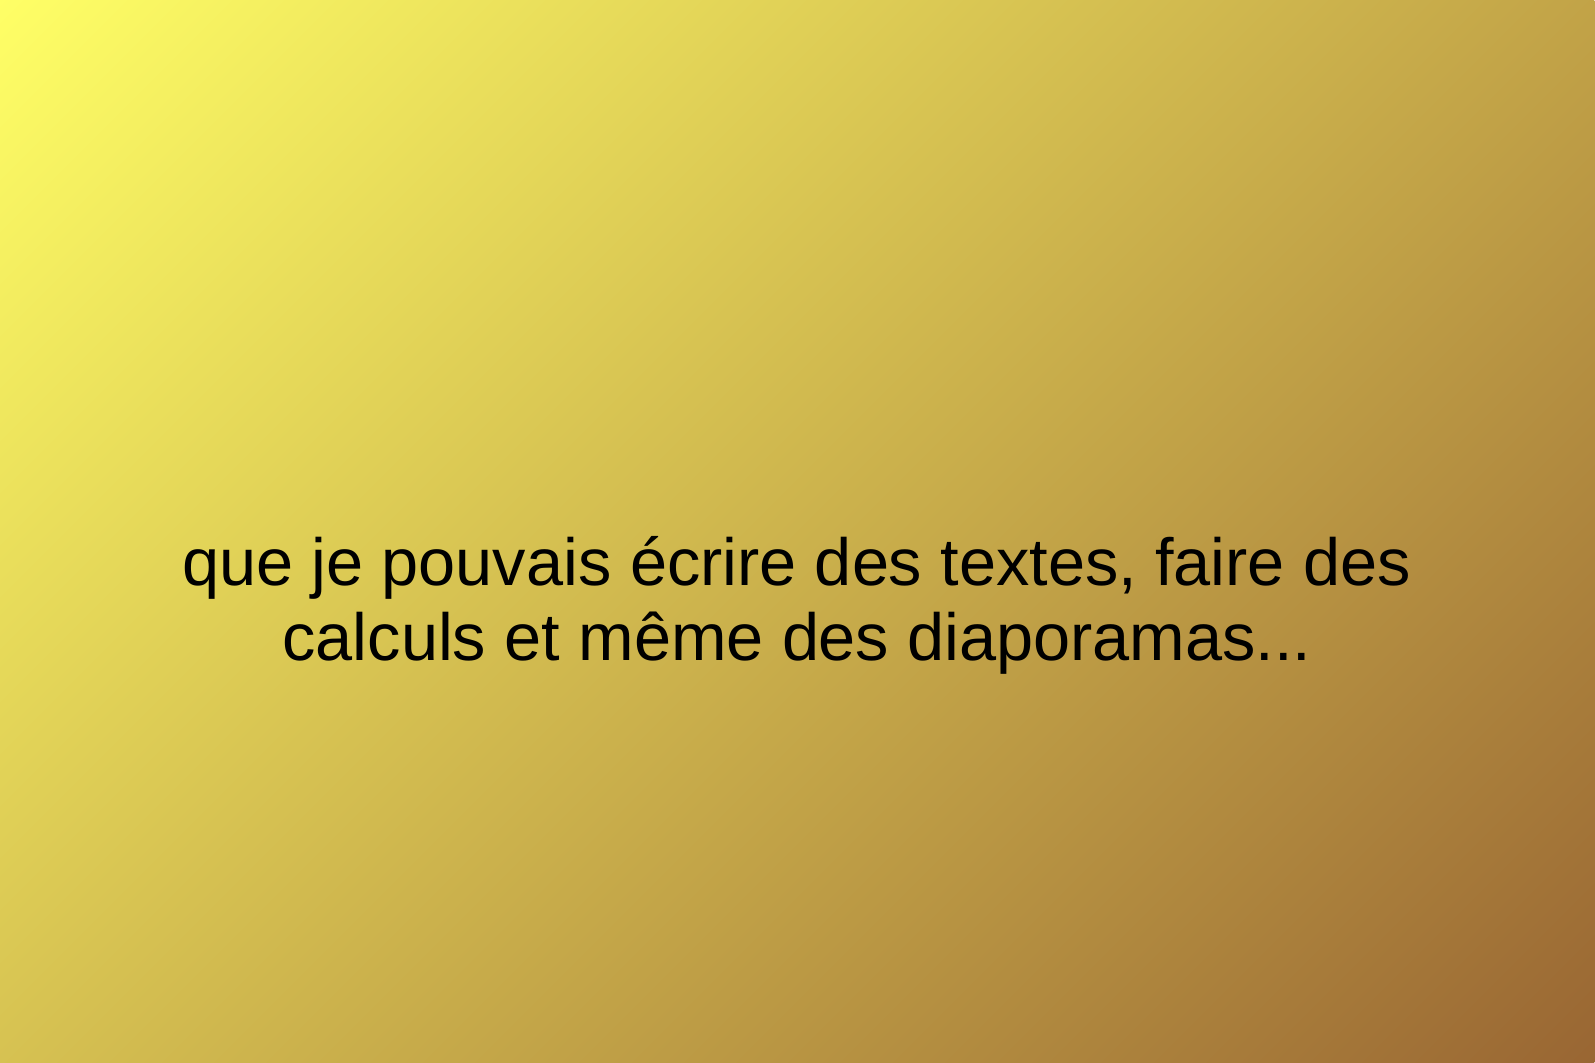

que je pouvais écrire des textes, faire des calculs et même des diaporamas...